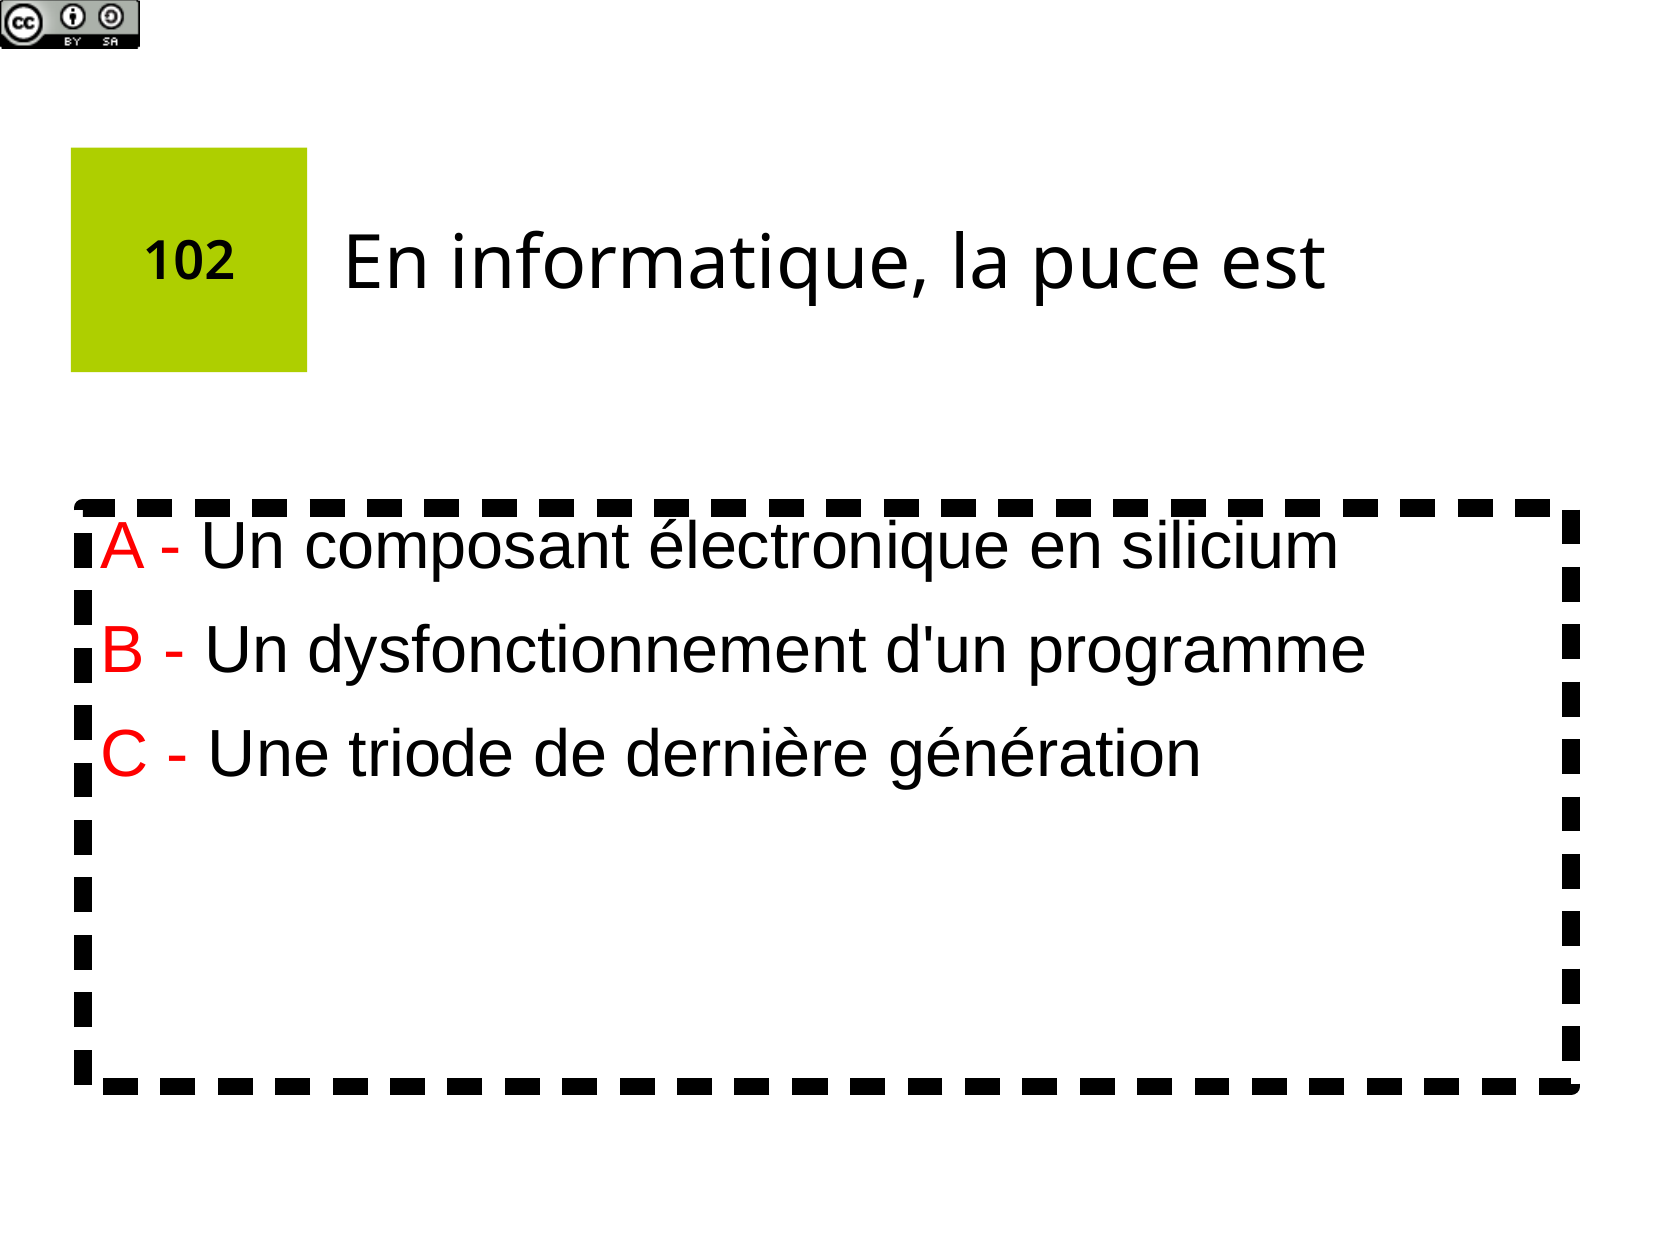

# En informatique, la puce est
102
Un composant électronique en silicium
Un dysfonctionnement d'un programme
Une triode de dernière génération